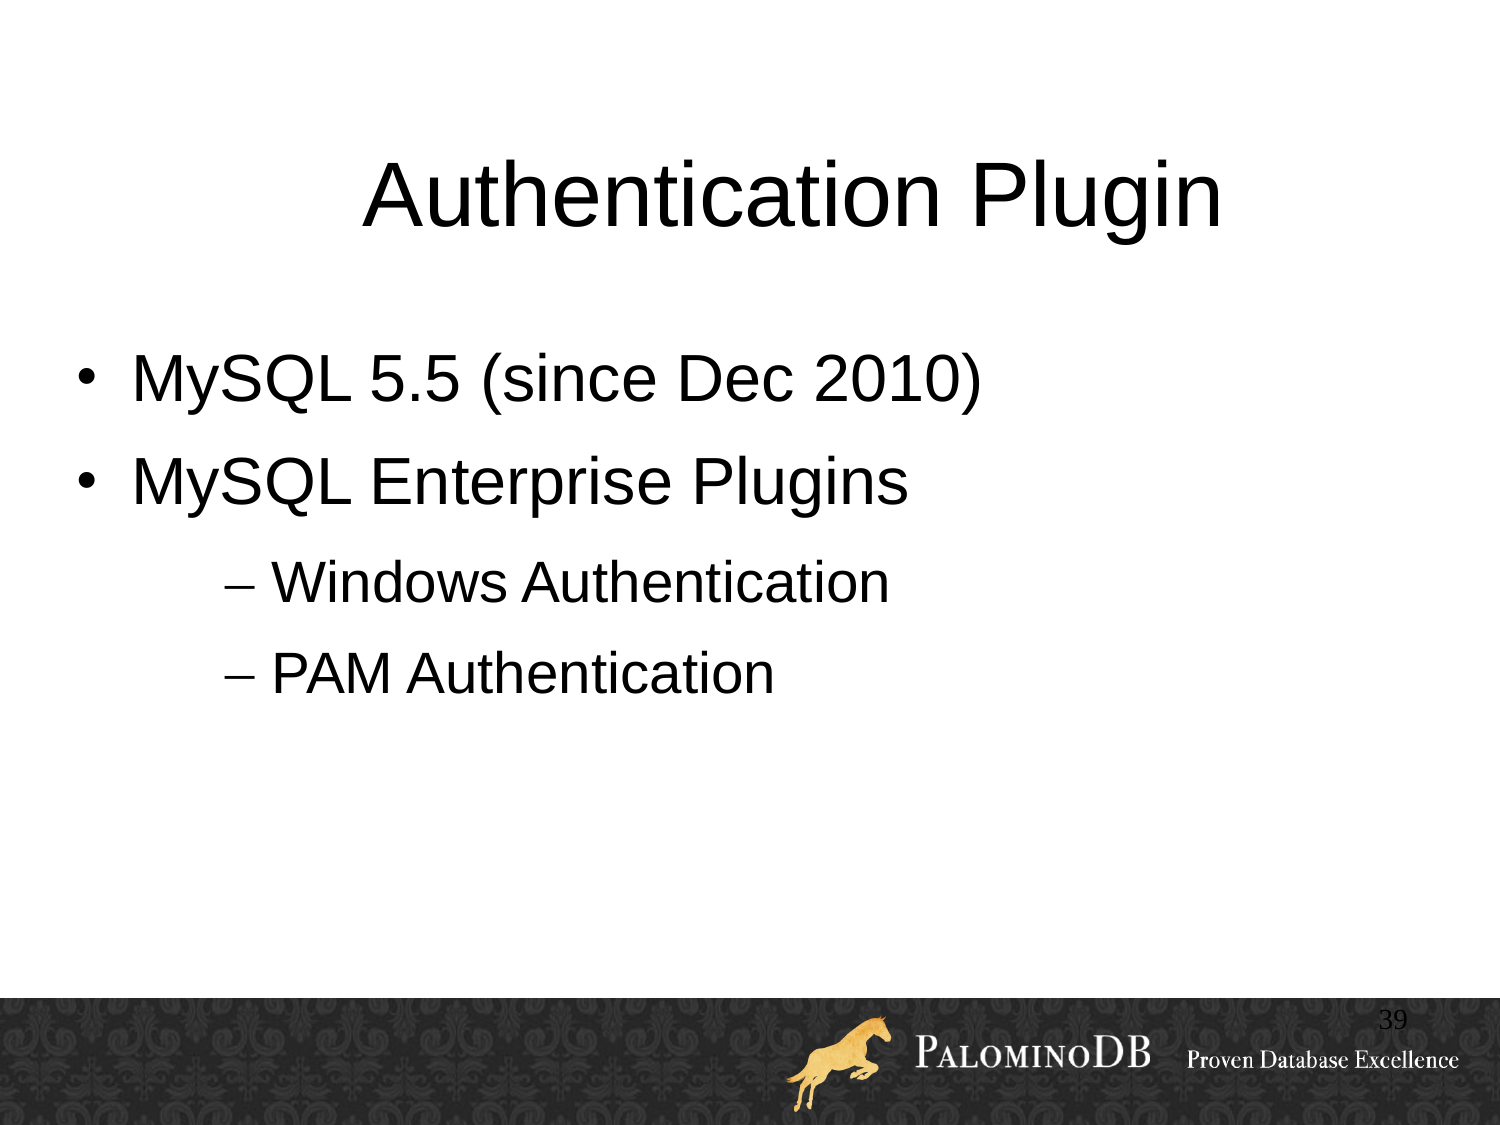

# Authentication Plugin
MySQL 5.5 (since Dec 2010)
MySQL Enterprise Plugins
Windows Authentication
PAM Authentication